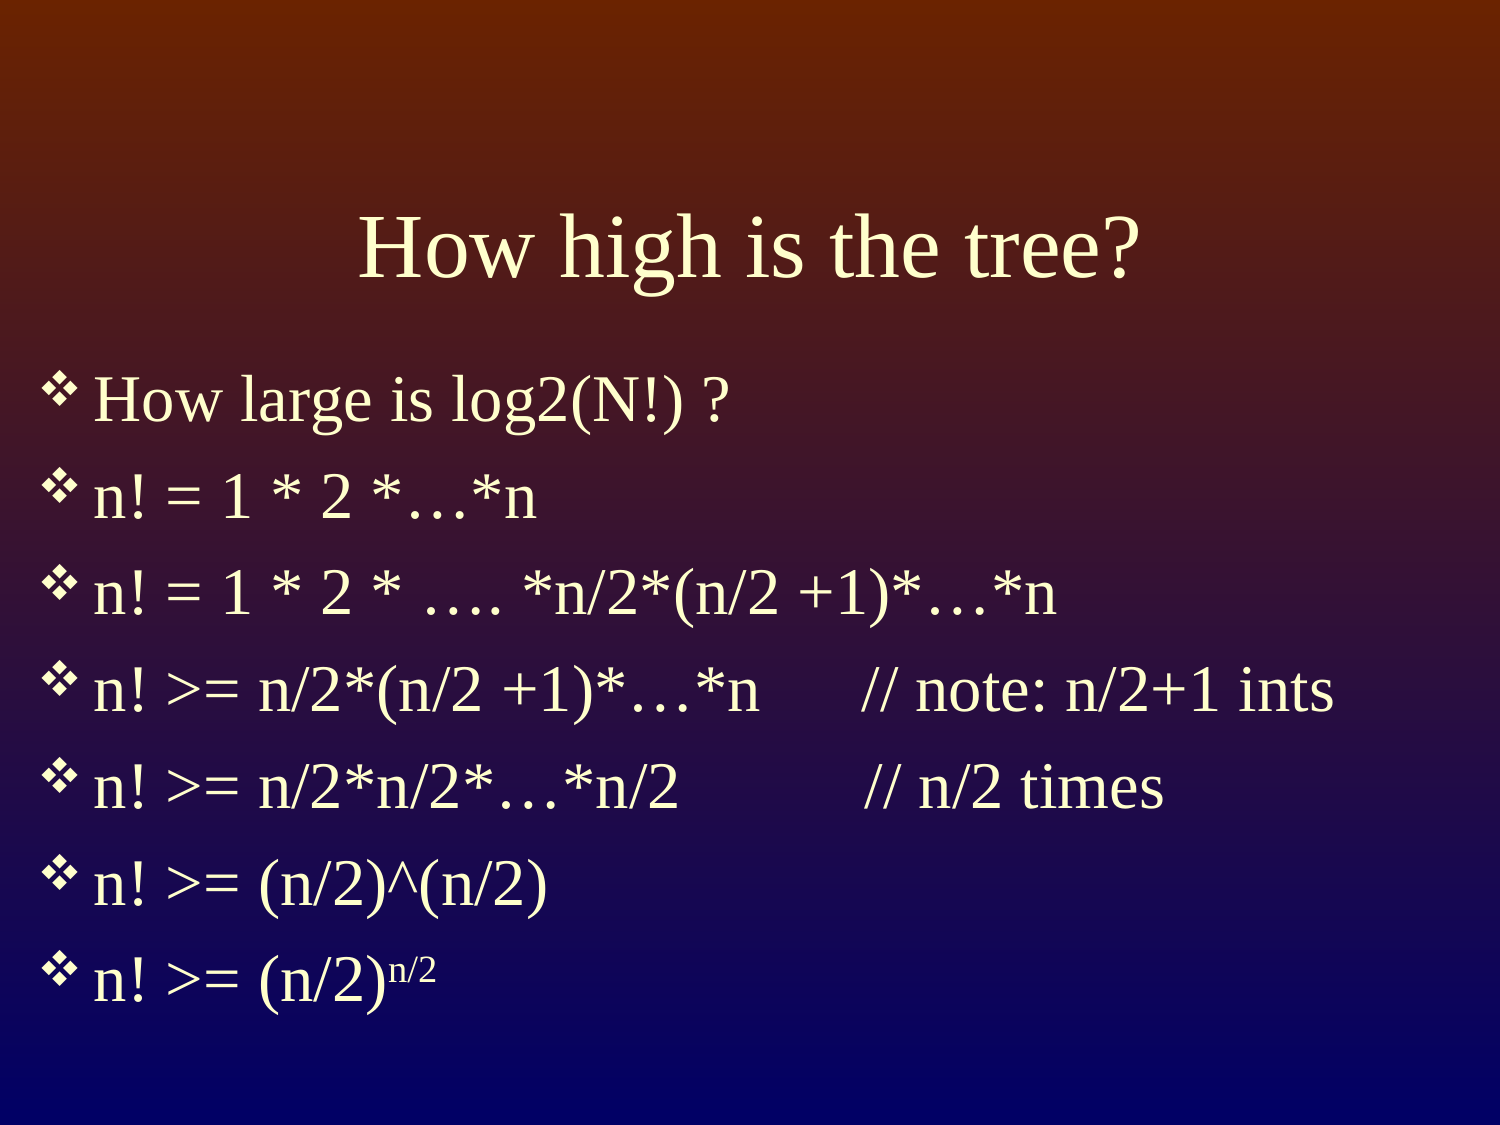

# How high is the tree?
How large is log2(N!) ?
n! = 1 * 2 *…*n
n! = 1 * 2 * …. *n/2*(n/2 +1)*…*n
n! >= n/2*(n/2 +1)*…*n // note: n/2+1 ints
n! >= n/2*n/2*…*n/2 // n/2 times
n! >= (n/2)^(n/2)
n! >= (n/2)n/2